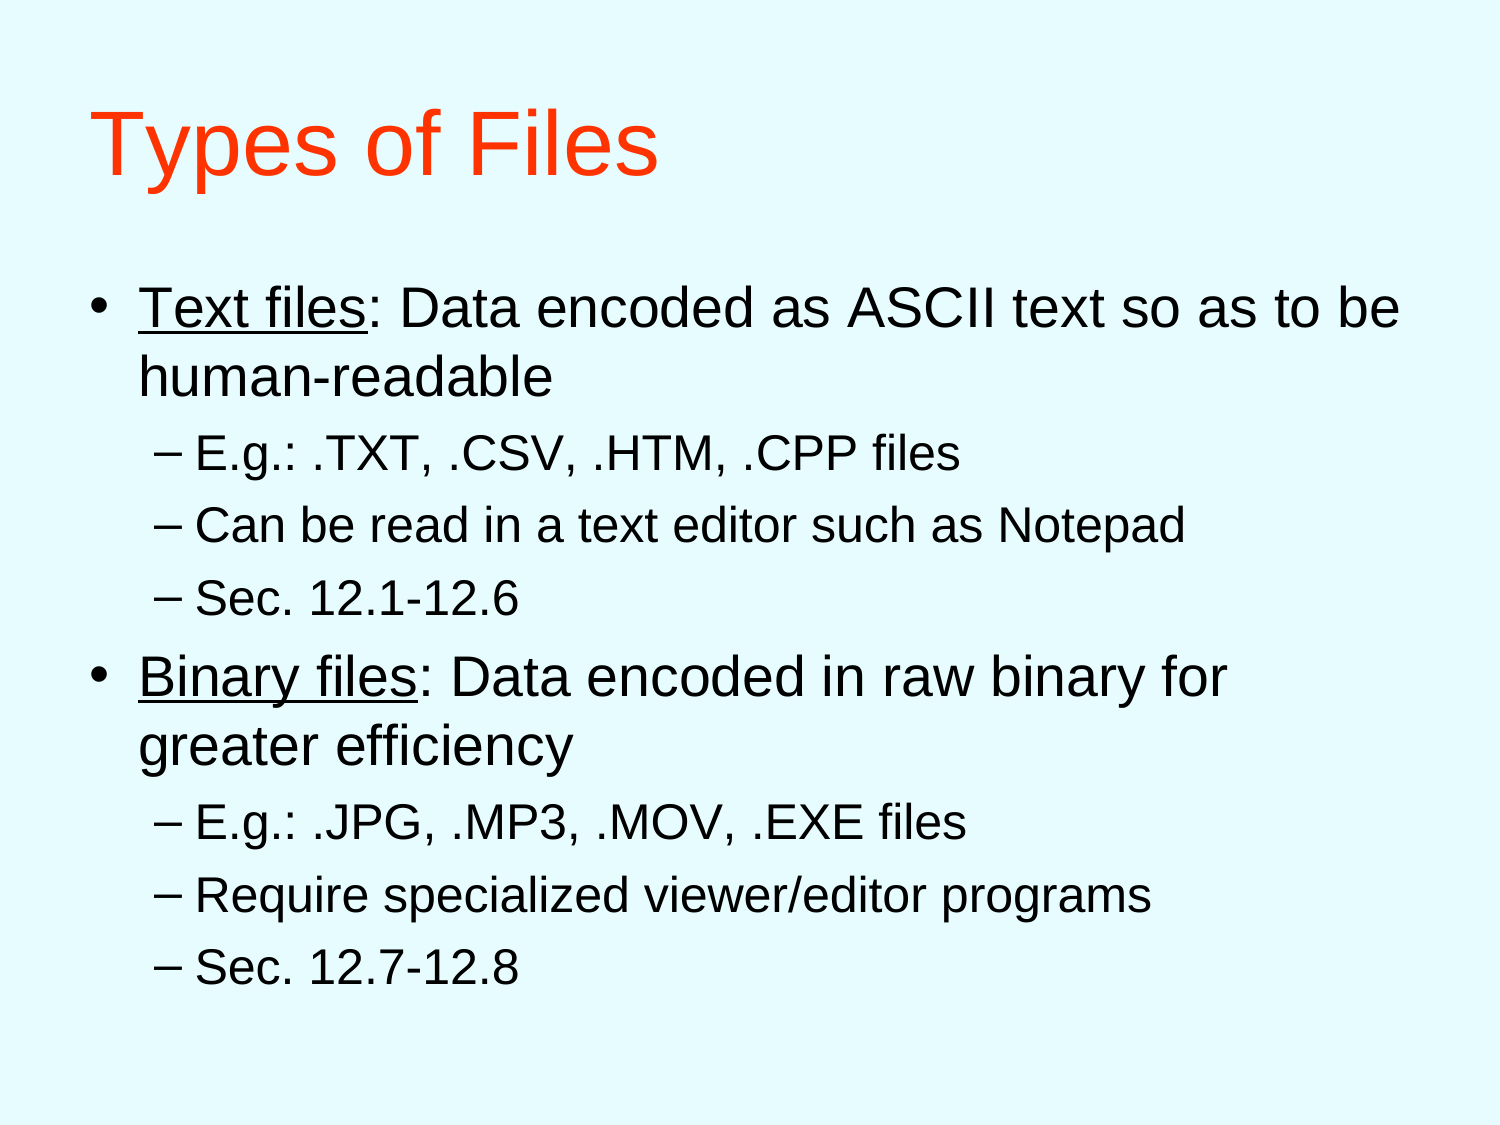

# Types of Files
Text files: Data encoded as ASCII text so as to be human-readable
E.g.: .TXT, .CSV, .HTM, .CPP files
Can be read in a text editor such as Notepad
Sec. 12.1-12.6
Binary files: Data encoded in raw binary for greater efficiency
E.g.: .JPG, .MP3, .MOV, .EXE files
Require specialized viewer/editor programs
Sec. 12.7-12.8